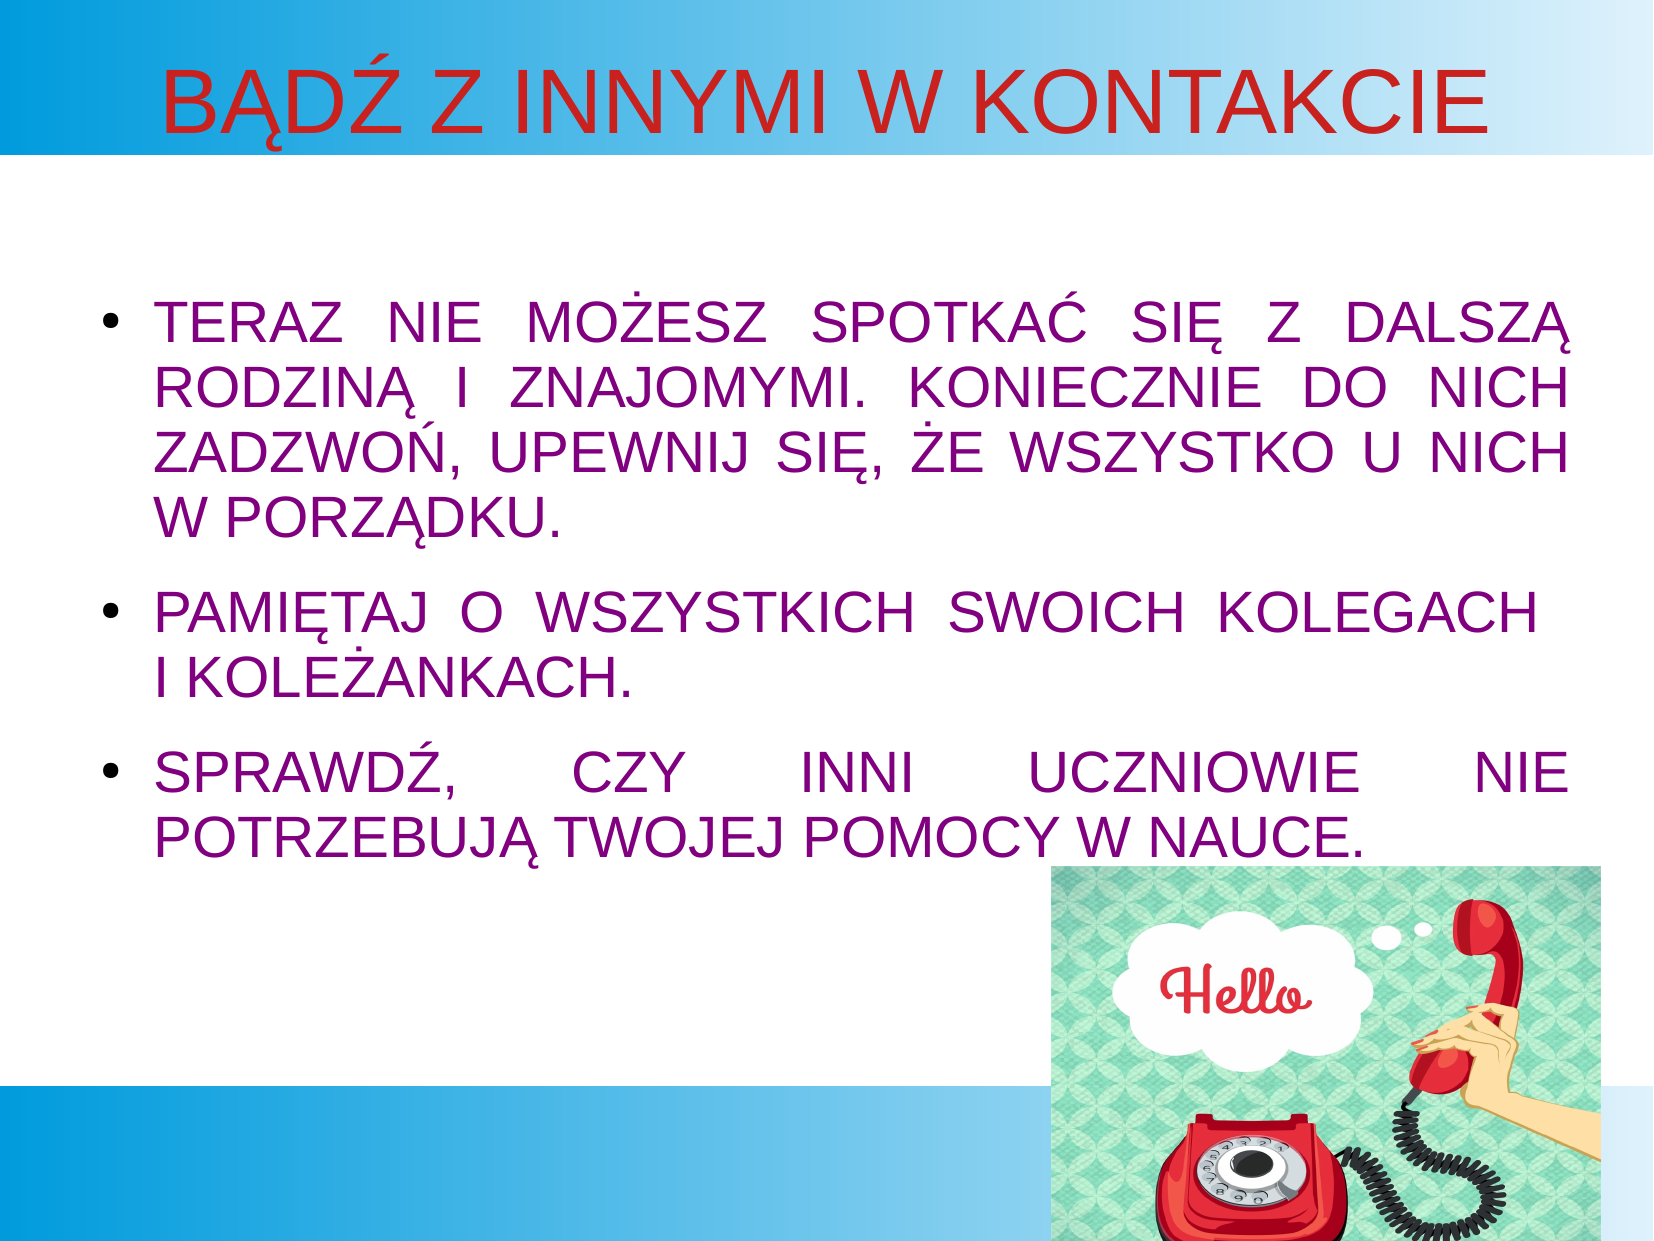

# BĄDŹ Z INNYMI W KONTAKCIE
TERAZ NIE MOŻESZ SPOTKAĆ SIĘ Z DALSZĄ RODZINĄ I ZNAJOMYMI. KONIECZNIE DO NICH ZADZWOŃ, UPEWNIJ SIĘ, ŻE WSZYSTKO U NICH W PORZĄDKU.
PAMIĘTAJ O WSZYSTKICH SWOICH KOLEGACH
I KOLEŻANKACH.
SPRAWDŹ, CZY INNI UCZNIOWIE NIE POTRZEBUJĄ TWOJEJ POMOCY W NAUCE.